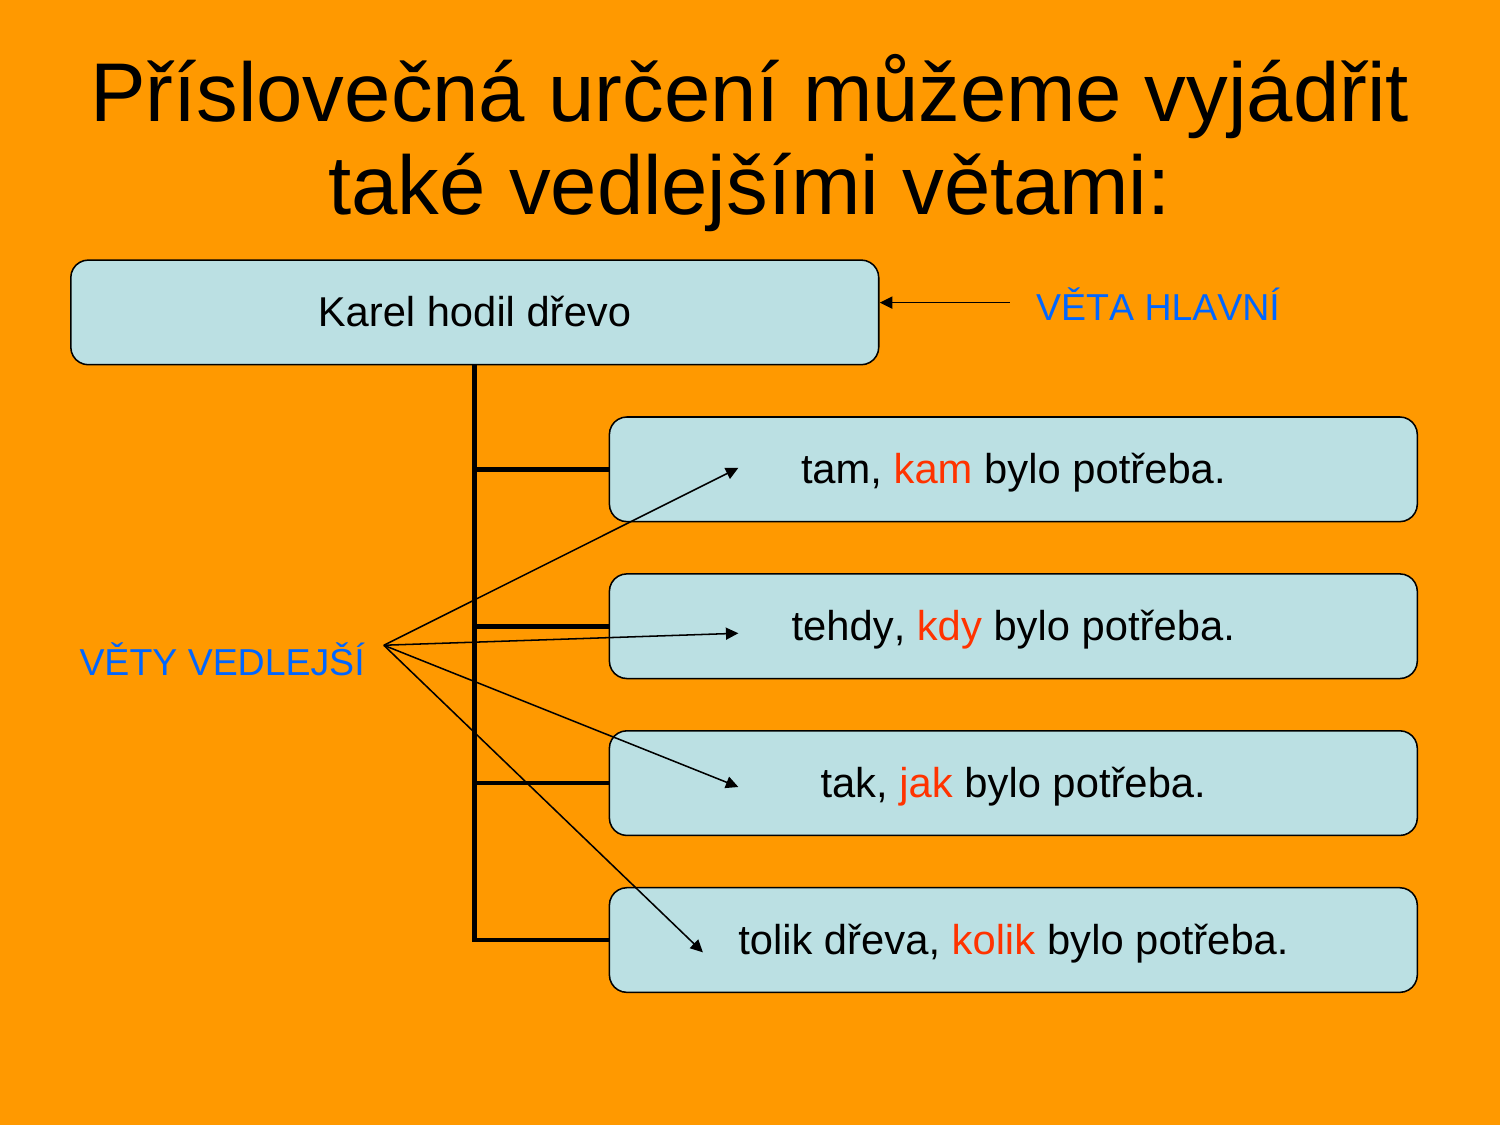

# Příslovečná určení můžeme vyjádřit také vedlejšími větami:
Karel hodil dřevo
tam, kam bylo potřeba.
tehdy, kdy bylo potřeba.
tak, jak bylo potřeba.
tolik dřeva, kolik bylo potřeba.
VĚTA HLAVNÍ
VĚTY VEDLEJŠÍ